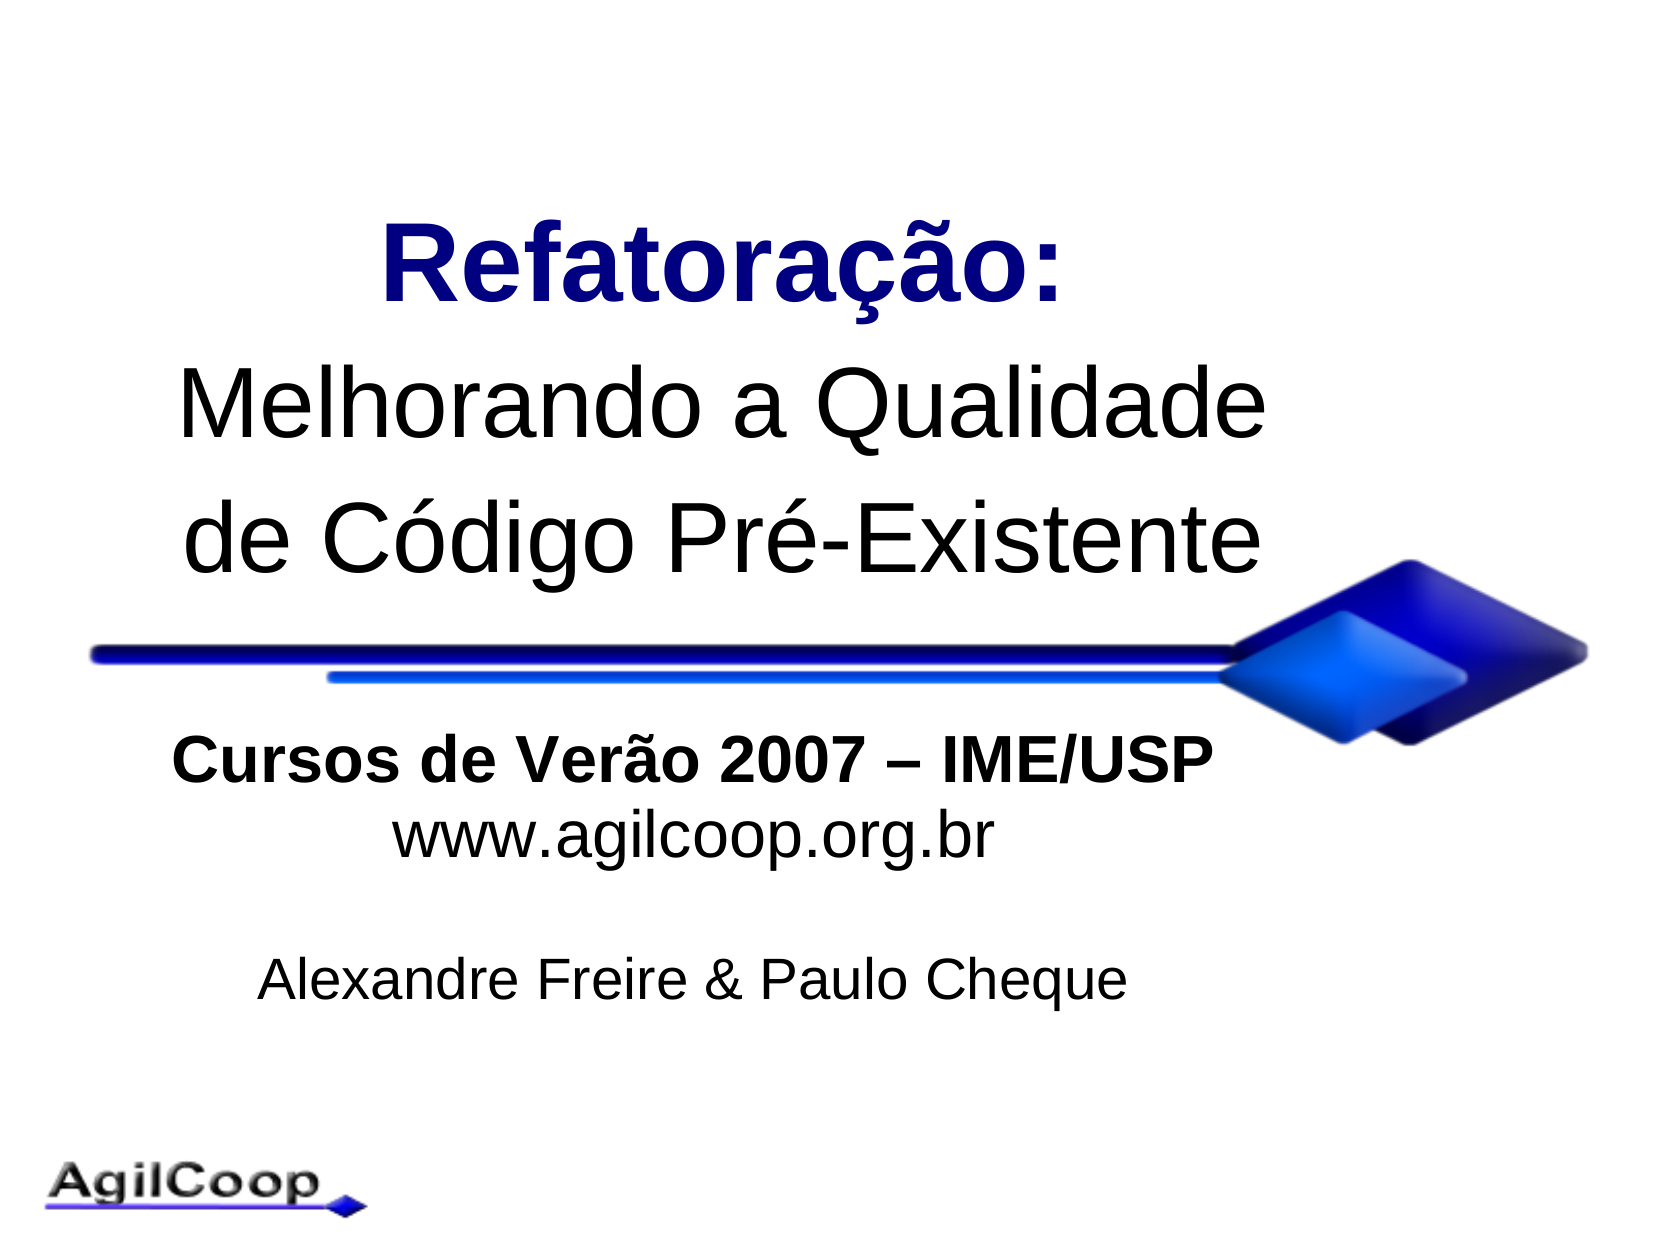

# Refatoração: Melhorando a Qualidade de Código Pré-Existente
Cursos de Verão 2007 – IME/USP
www.agilcoop.org.br
Alexandre Freire & Paulo Cheque